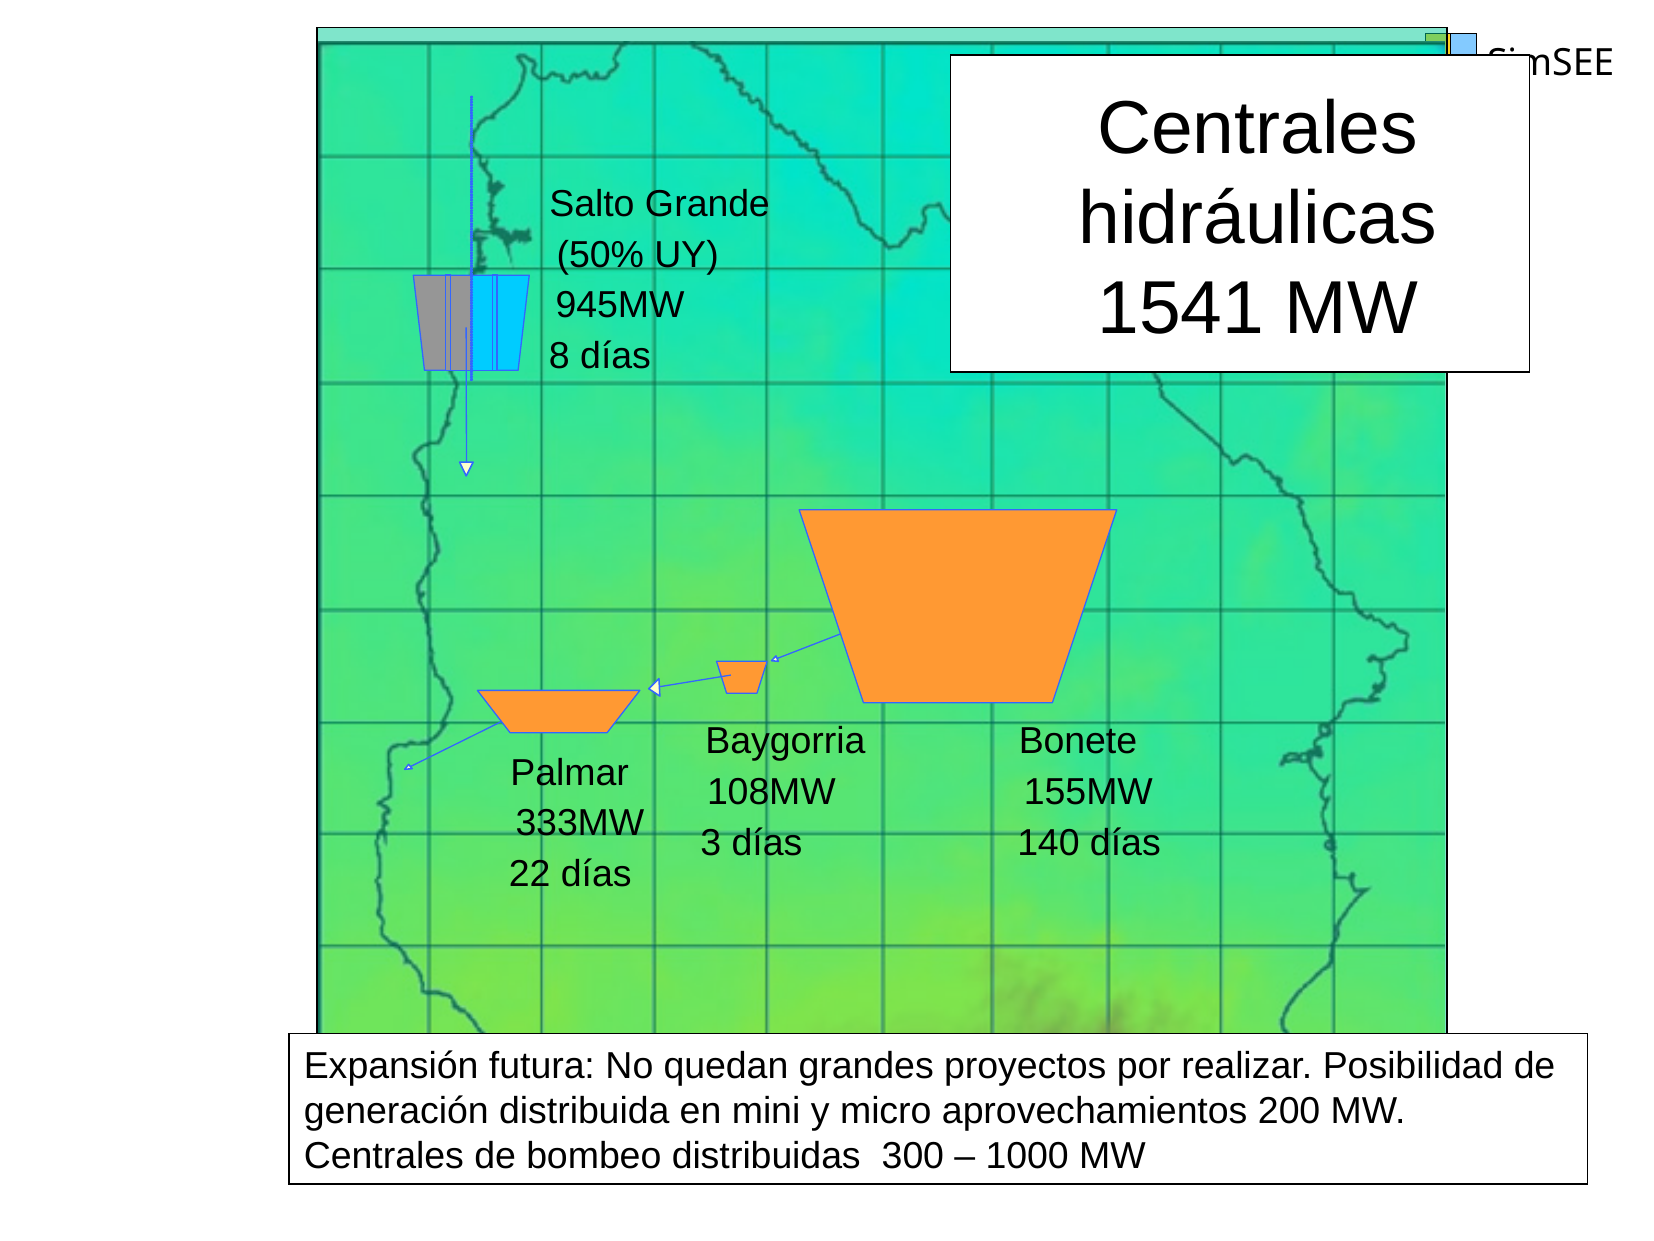

# Centrales hidráulicas 1541 MW
Salto Grande
(50% UY)
945MW
8 días
Baygorria
108MW
3 días
Bonete
155MW
140 días
Palmar
333MW
22 días
Expansión futura: No quedan grandes proyectos por realizar. Posibilidad de generación distribuida en mini y micro aprovechamientos 200 MW.
Centrales de bombeo distribuidas 300 – 1000 MW